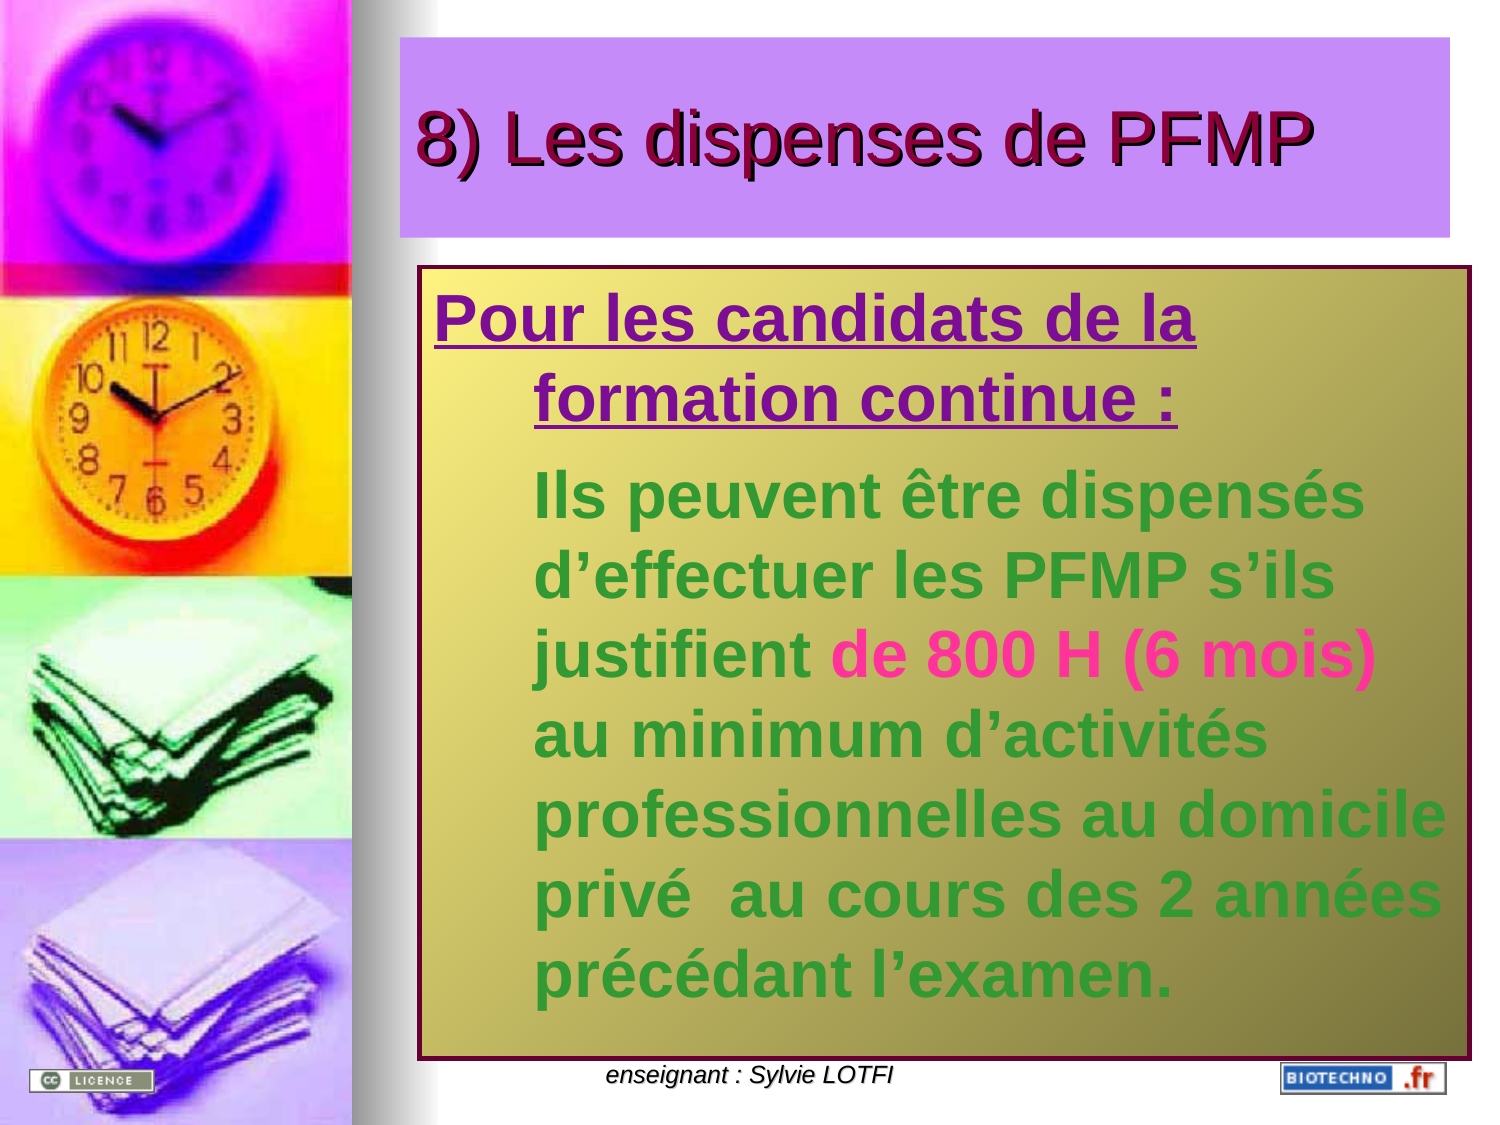

# 8) Les dispenses de PFMP
Pour les candidats de la formation continue :
	Ils peuvent être dispensés d’effectuer les PFMP s’ils justifient de 800 H (6 mois) au minimum d’activités professionnelles au domicile privé au cours des 2 années précédant l’examen.